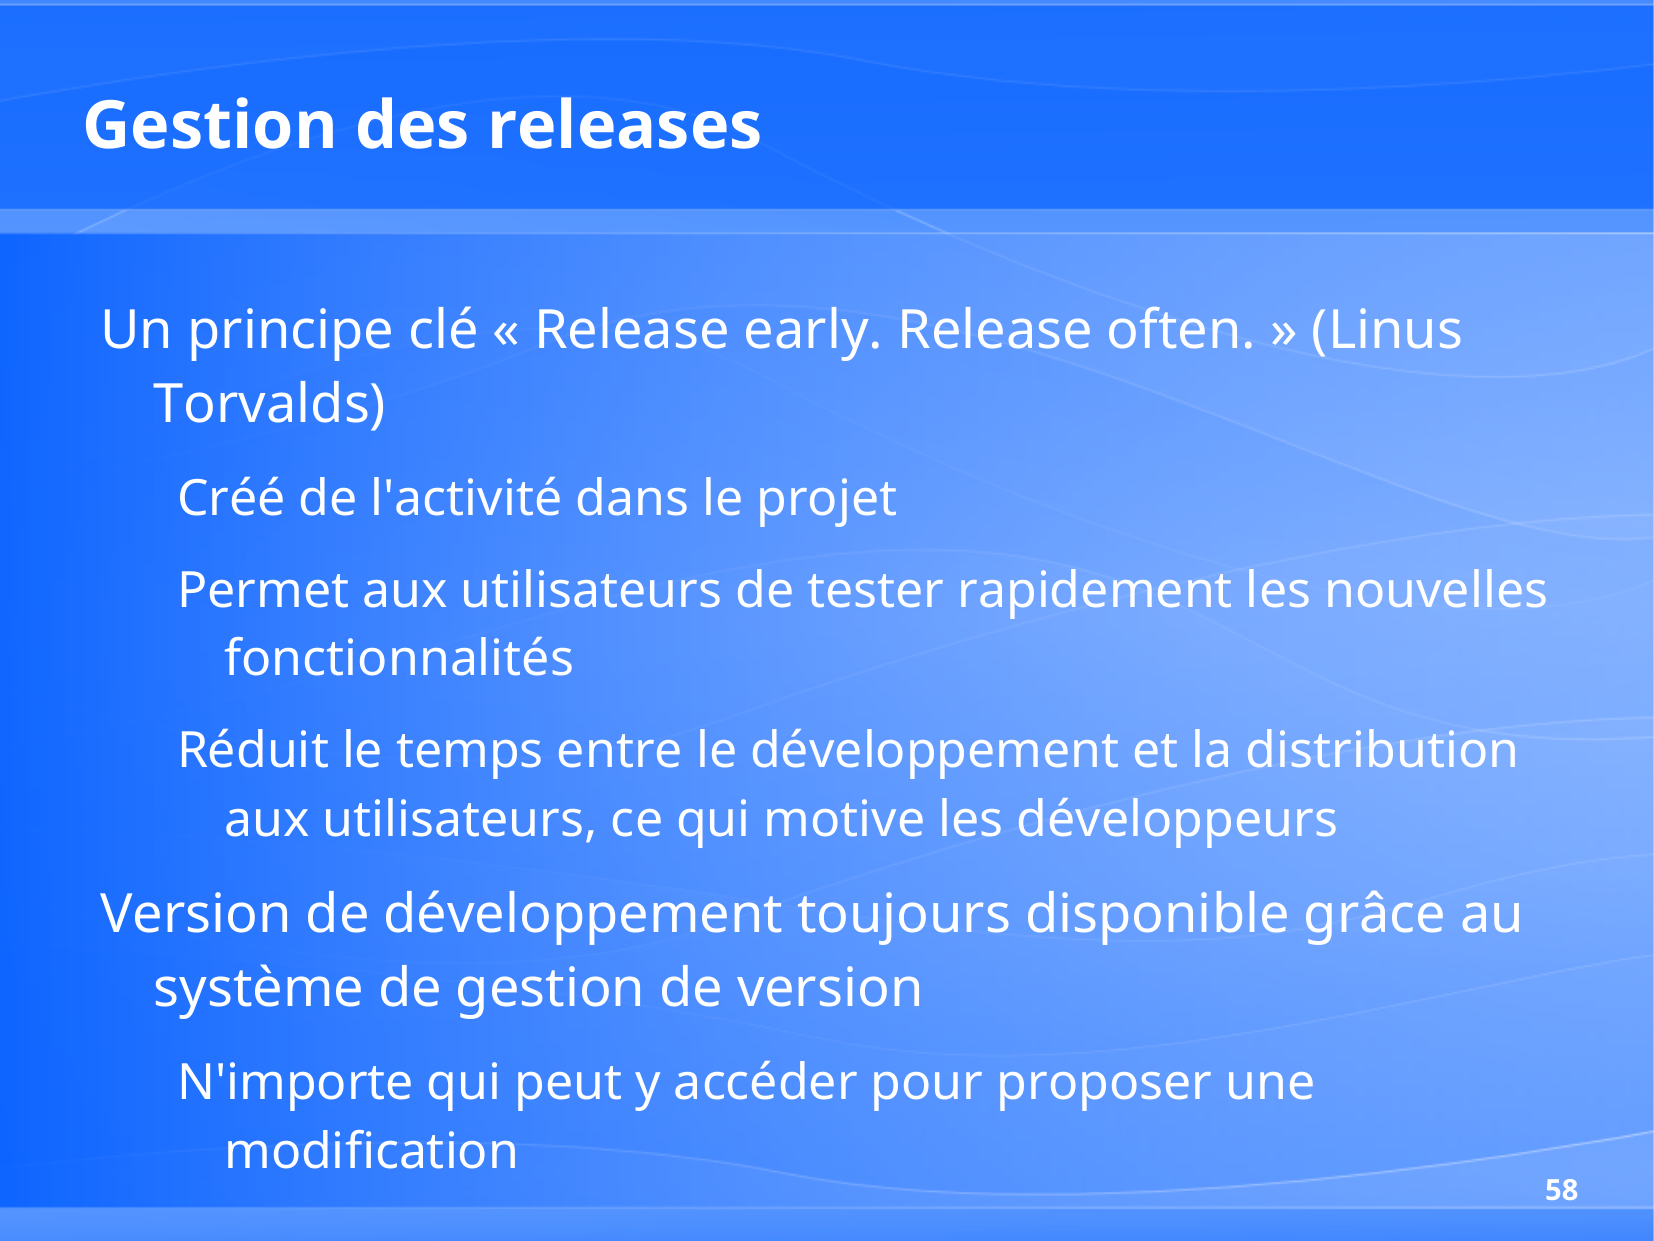

# Gestion des releases
Un principe clé « Release early. Release often. » (Linus Torvalds)
Créé de l'activité dans le projet
Permet aux utilisateurs de tester rapidement les nouvelles fonctionnalités
Réduit le temps entre le développement et la distribution aux utilisateurs, ce qui motive les développeurs
Version de développement toujours disponible grâce au système de gestion de version
N'importe qui peut y accéder pour proposer une modification
58